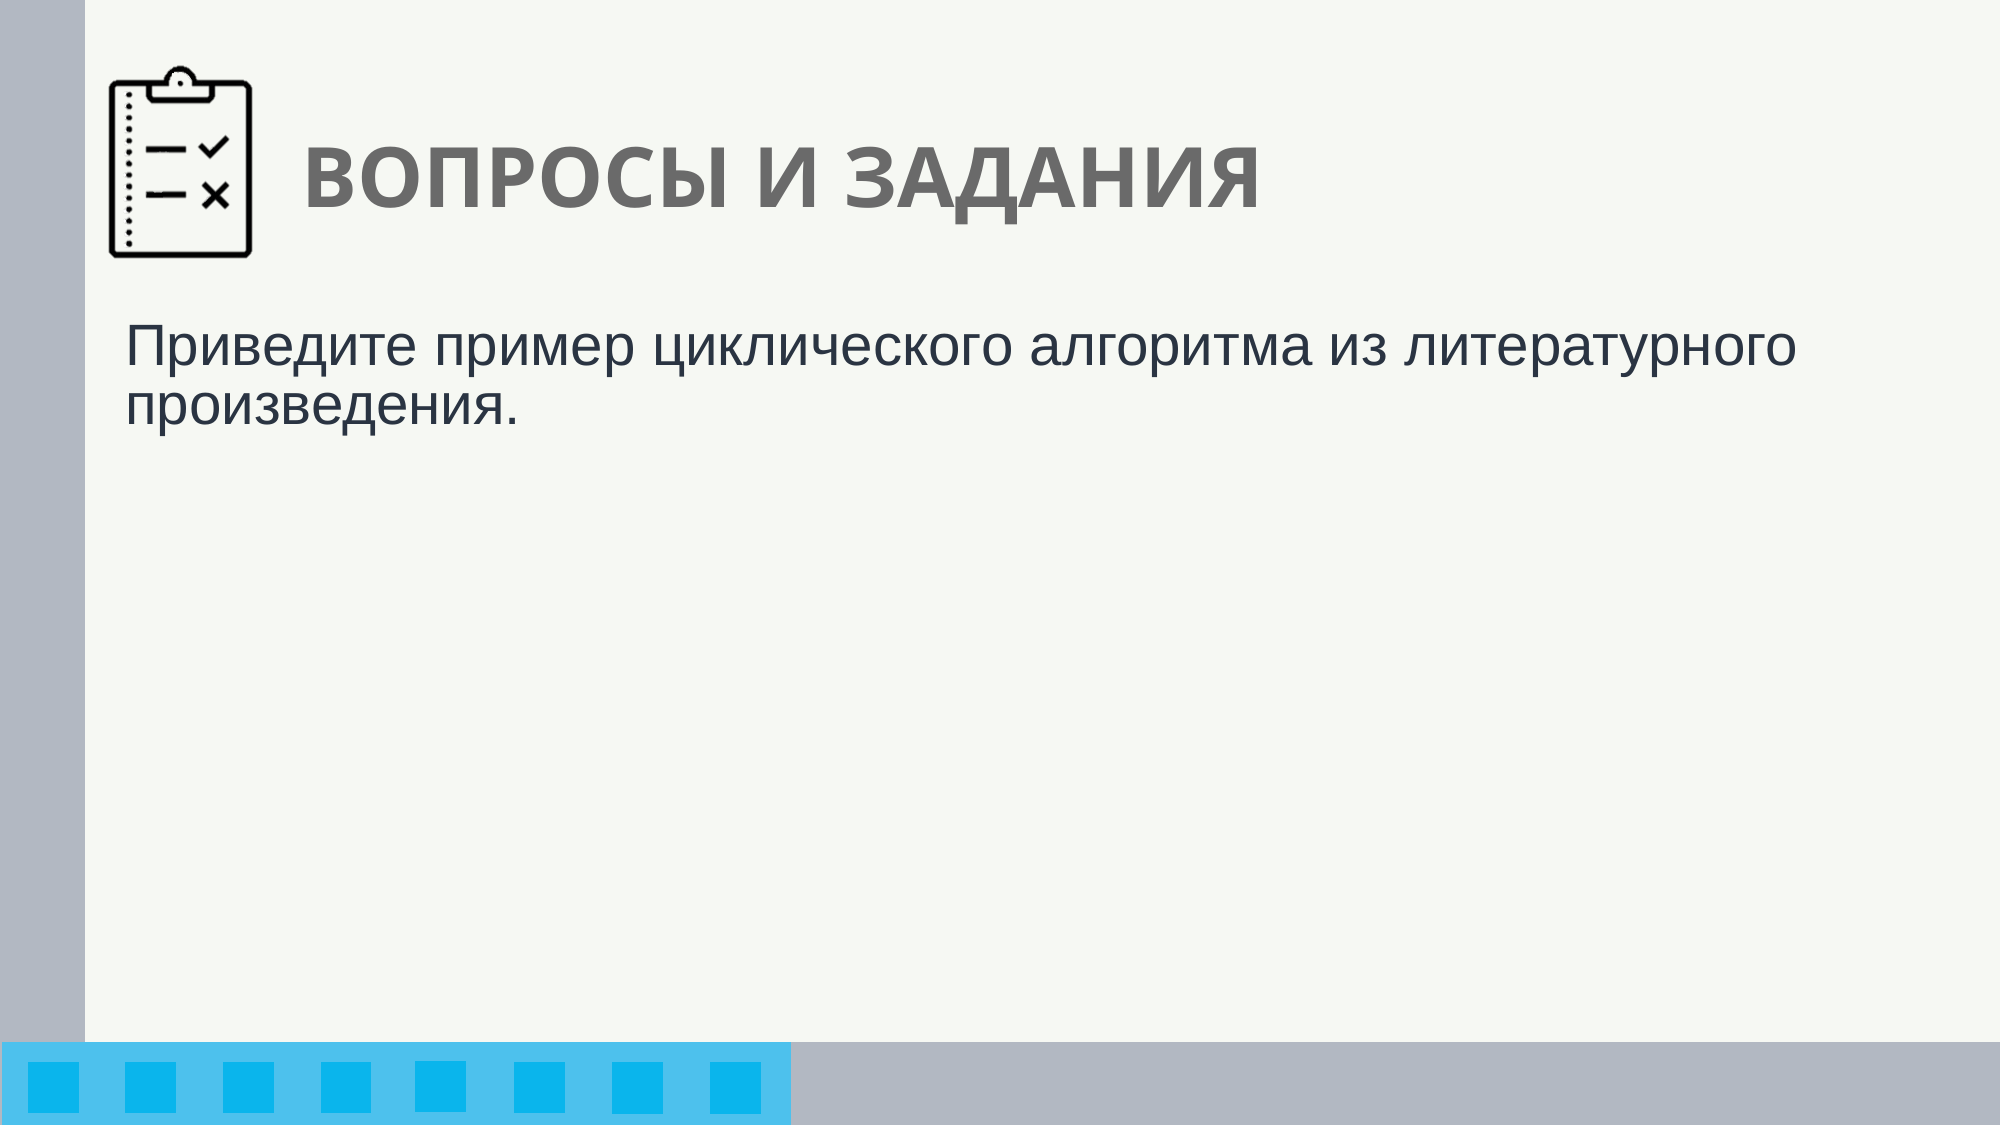

# ВОПРОСЫ И ЗАДАНИЯ
Приведите пример циклического алгоритма из литературного произведения.